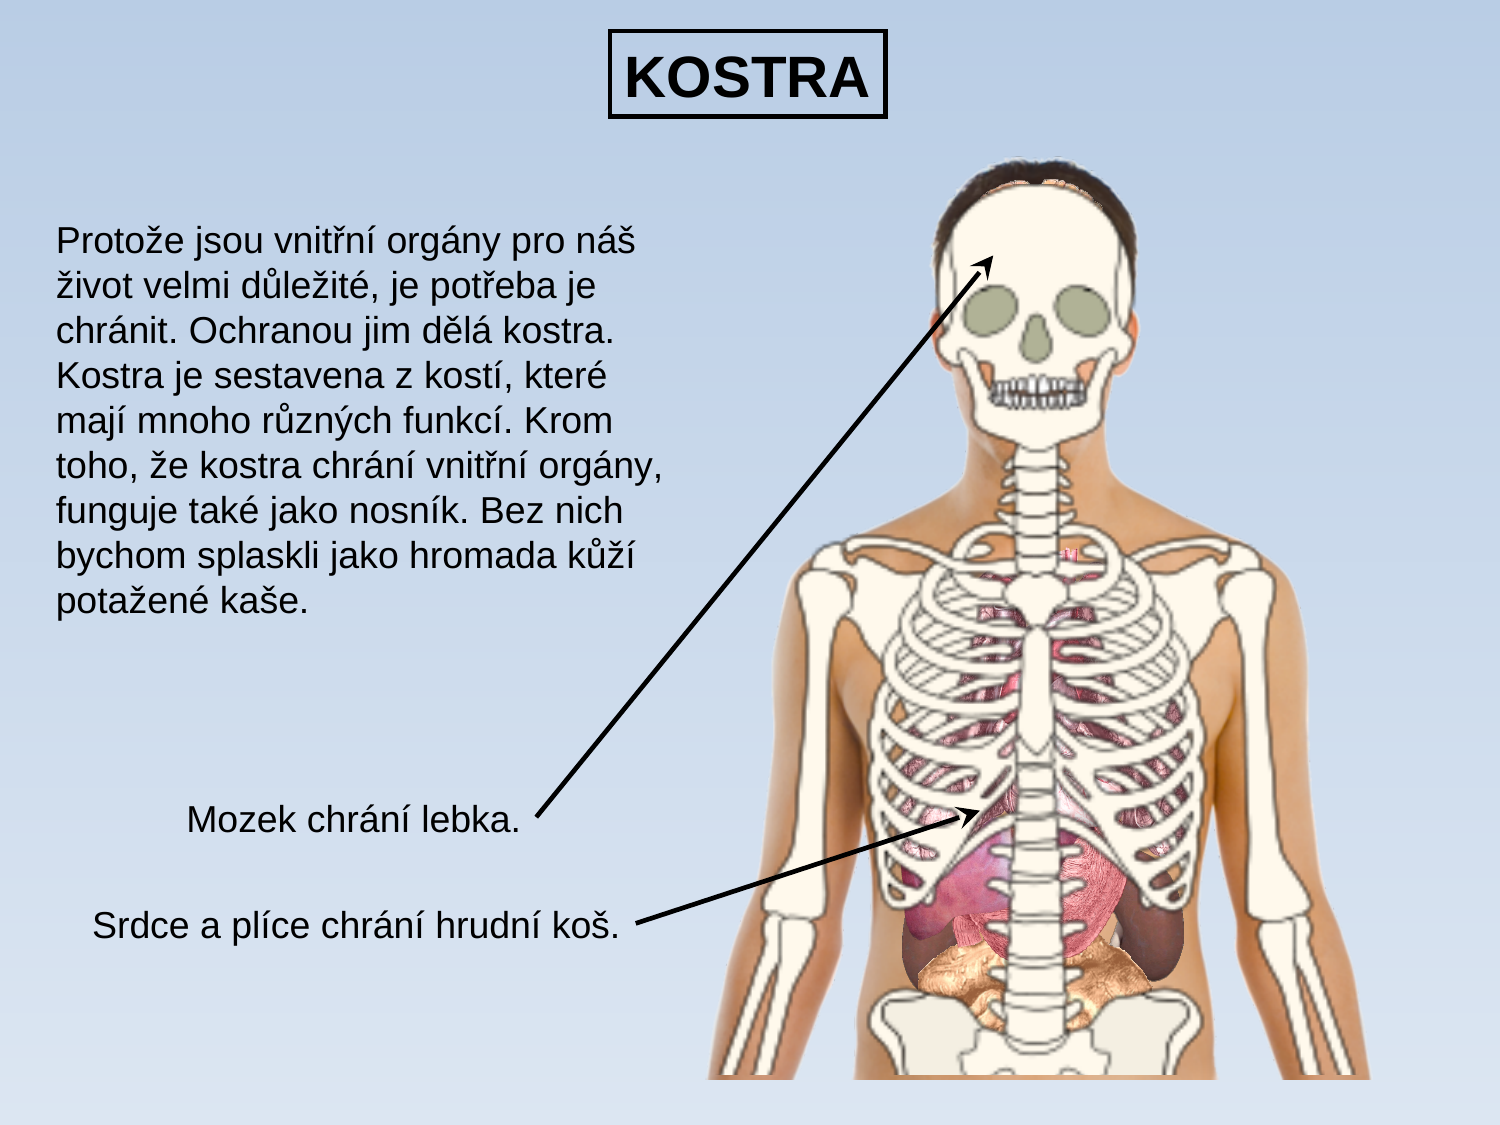

KOSTRA
Protože jsou vnitřní orgány pro náš život velmi důležité, je potřeba je chránit. Ochranou jim dělá kostra. Kostra je sestavena z kostí, které mají mnoho různých funkcí. Krom toho, že kostra chrání vnitřní orgány, funguje také jako nosník. Bez nich bychom splaskli jako hromada kůží potažené kaše.
Mozek chrání lebka.
Srdce a plíce chrání hrudní koš.